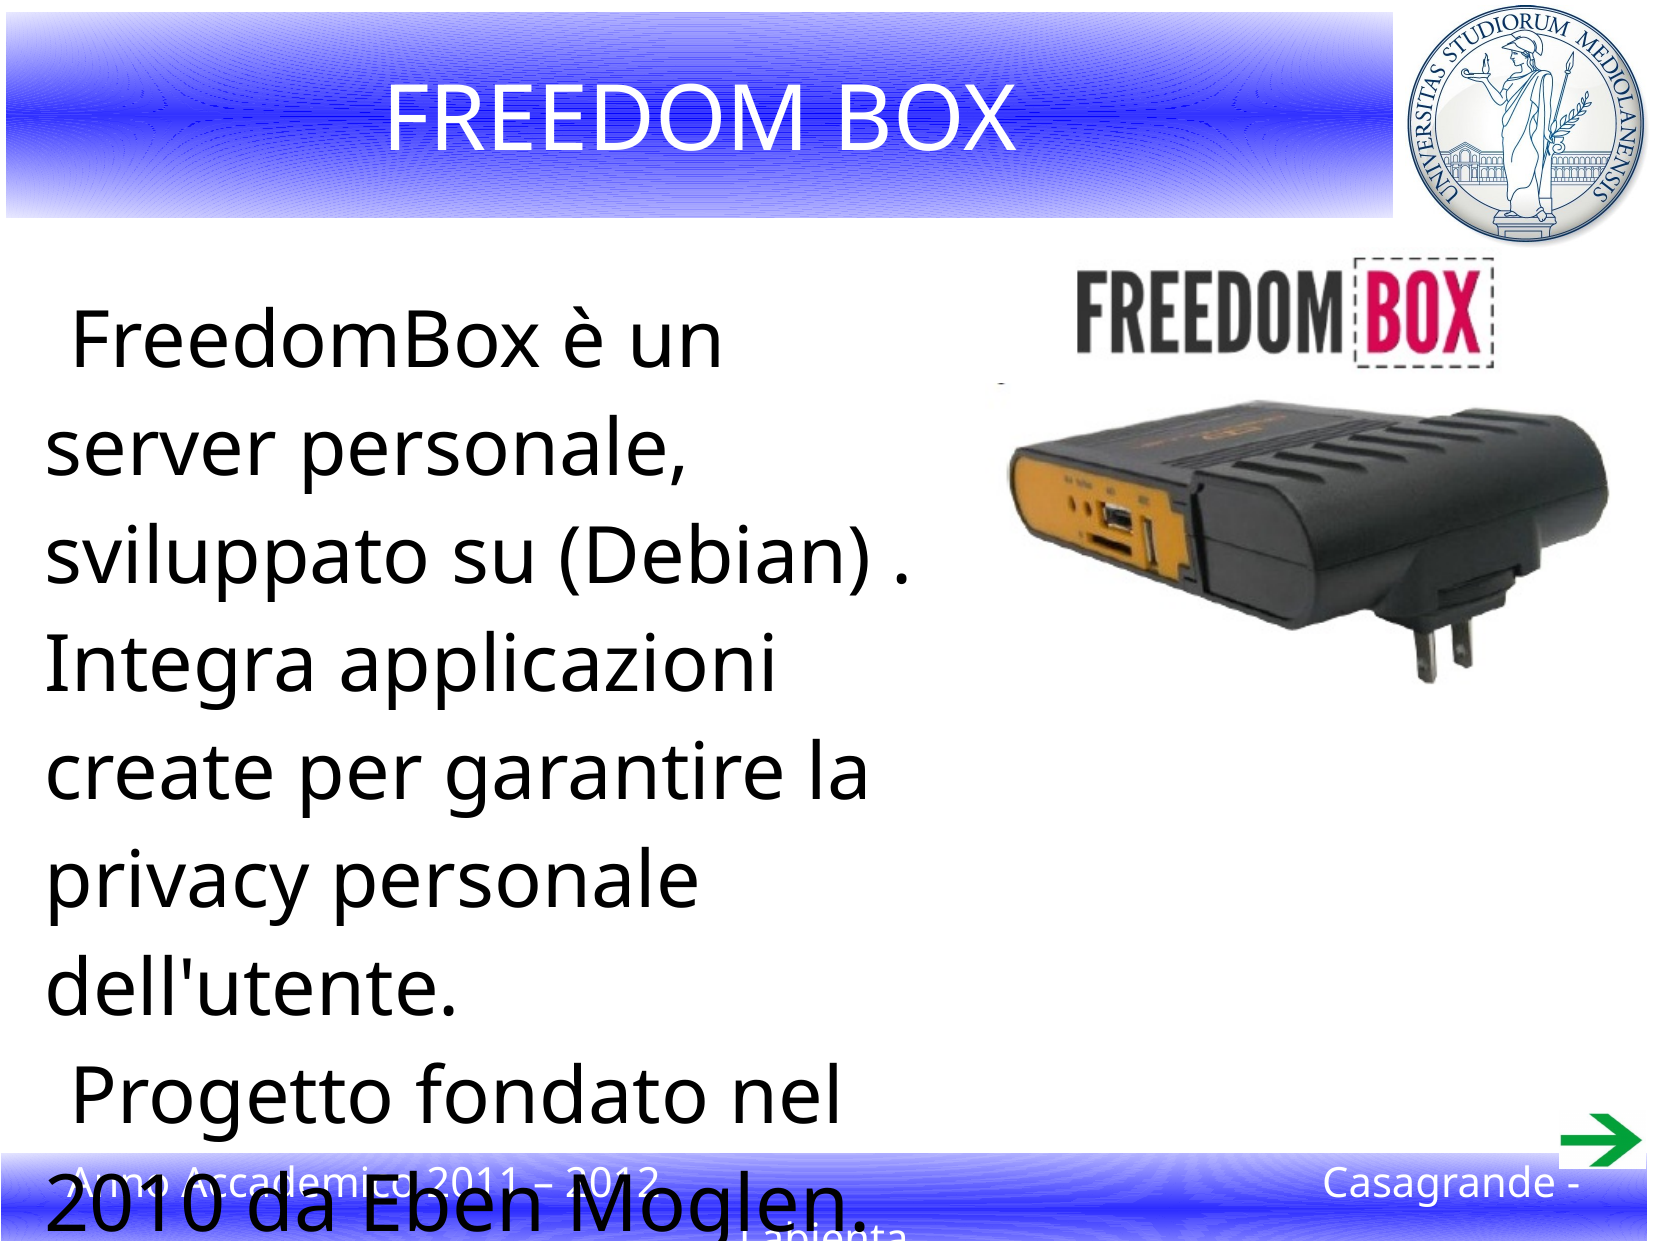

# FREEDOM BOX
FreedomBox è un server personale, sviluppato su (Debian) . Integra applicazioni create per garantire la privacy personale dell'utente.
Progetto fondato nel 2010 da Eben Moglen.
Nel Febbraio 2011 Moglen fonda la “FreedomBox Foundation”.
Anno Accademico 2011 – 2012 									Casagrande - Labienta